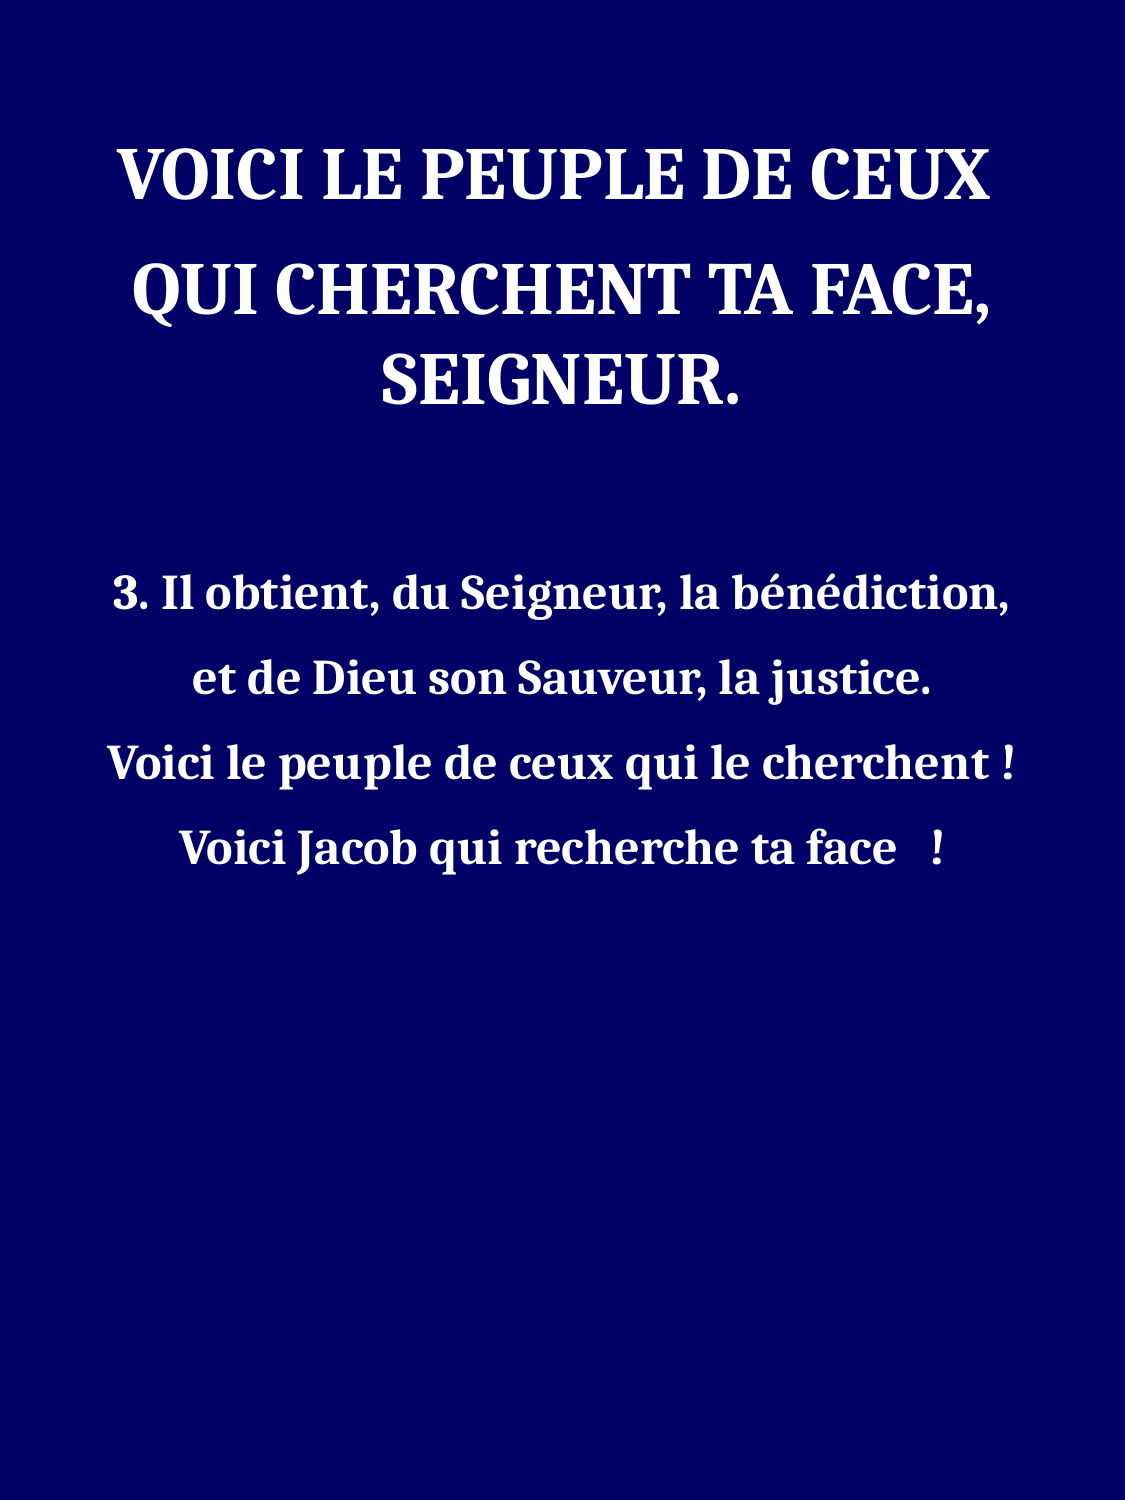

VOICI LE PEUPLE DE CEUX
QUI CHERCHENT TA FACE, SEIGNEUR.
3. Il obtient, du Seigneur, la bénédiction,
et de Dieu son Sauveur, la justice.
Voici le peuple de ceux qui le cherchent !
Voici Jacob qui recherche ta face 	!